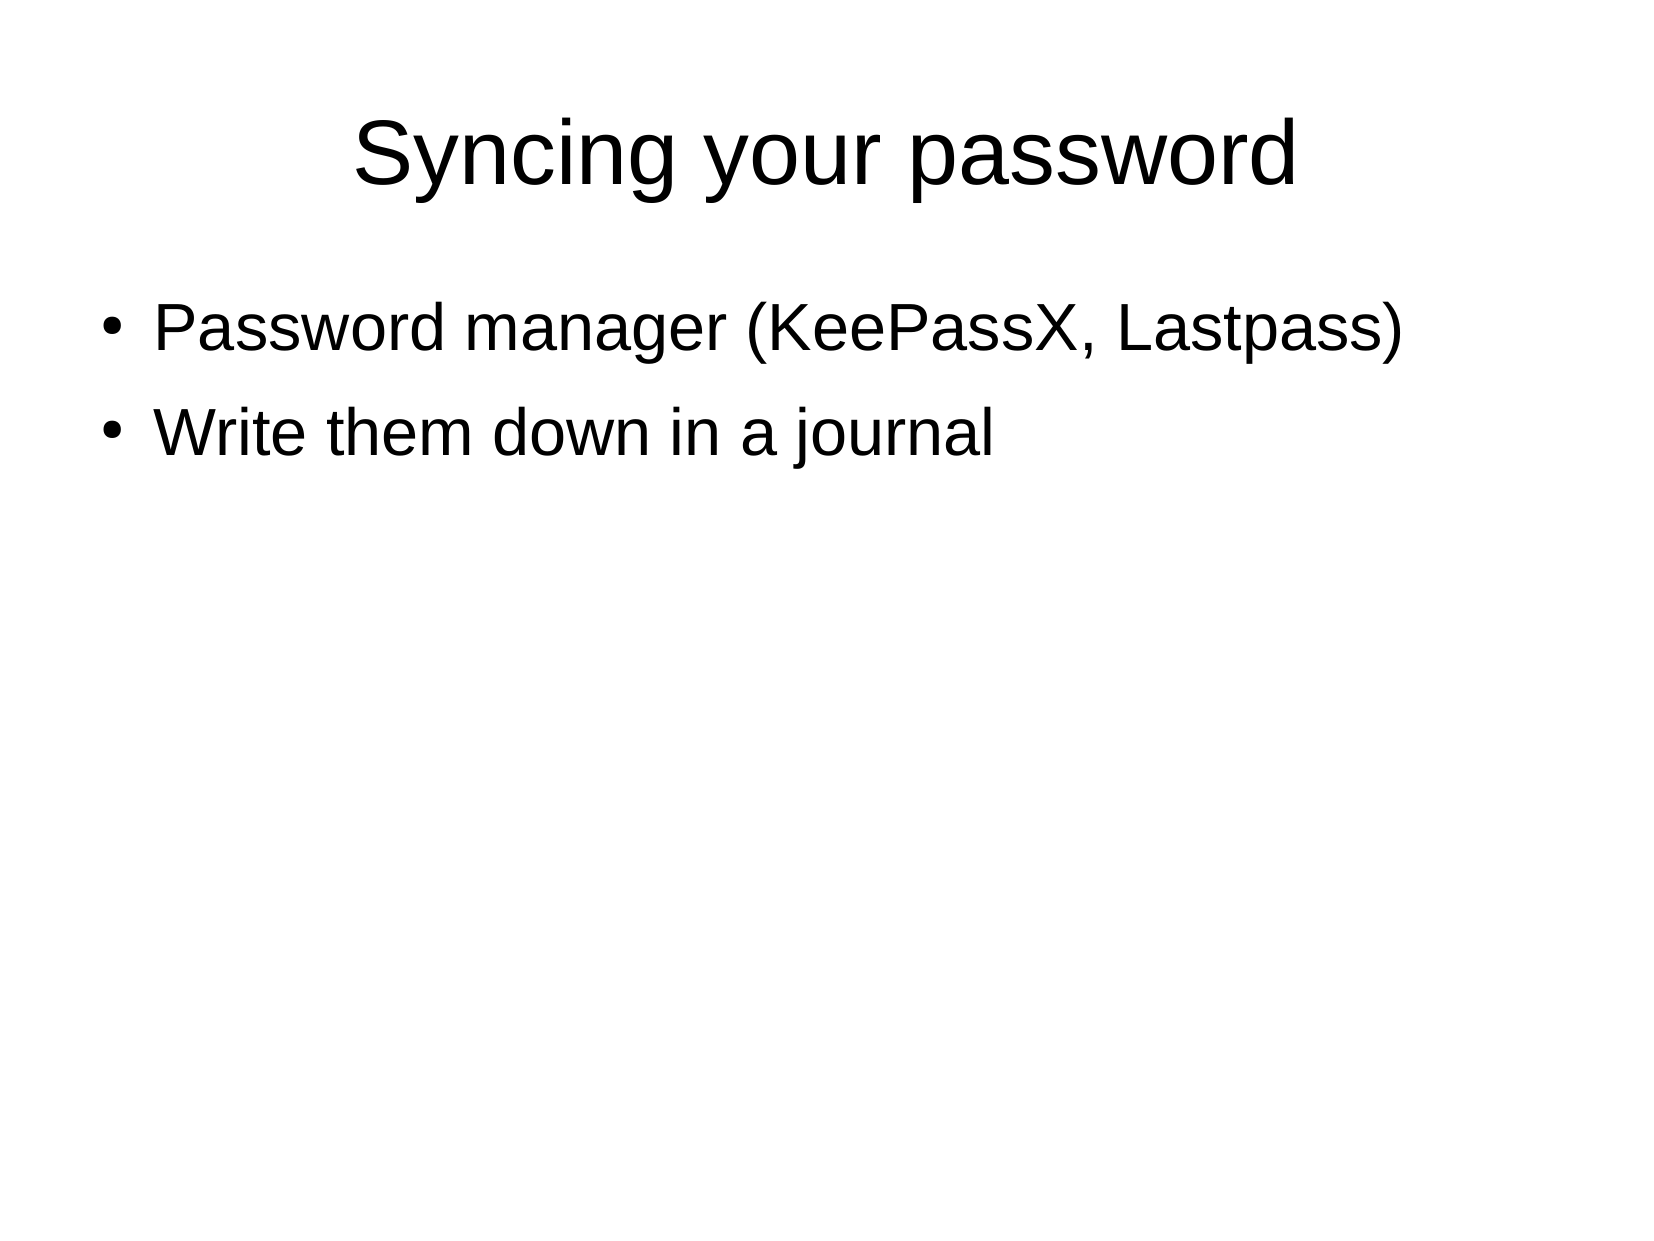

# Syncing your password
Password manager (KeePassX, Lastpass)
Write them down in a journal